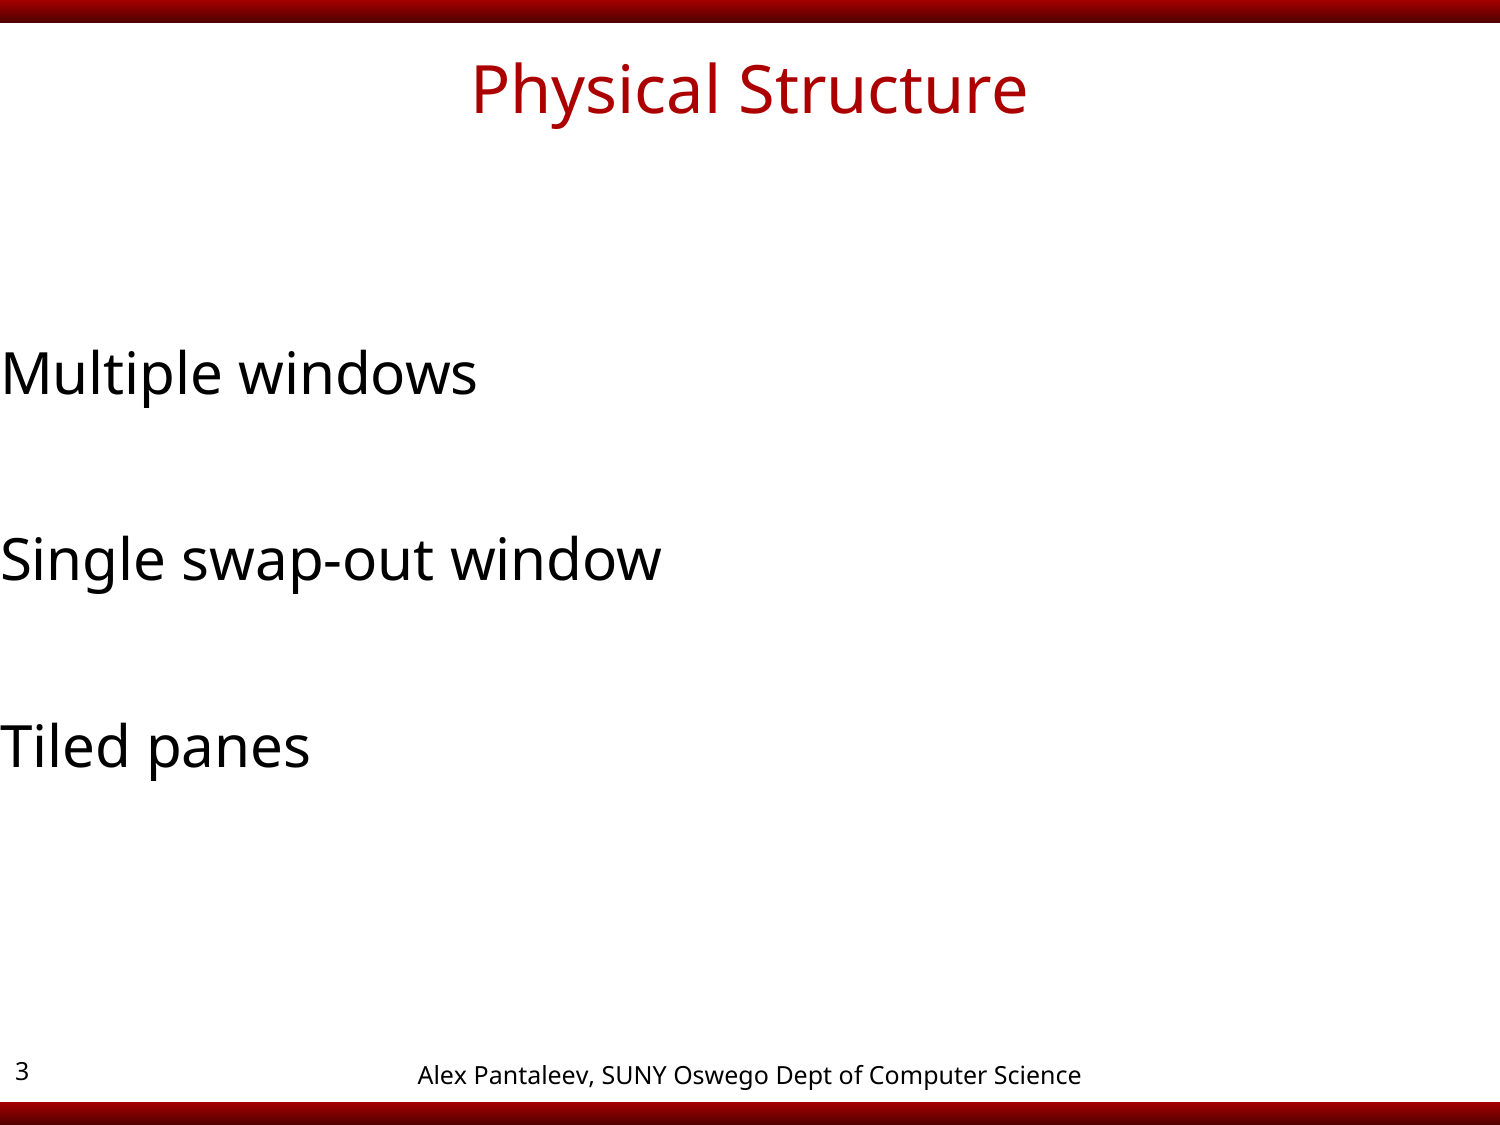

# Physical Structure
Multiple windows
Single swap-out window
Tiled panes
3